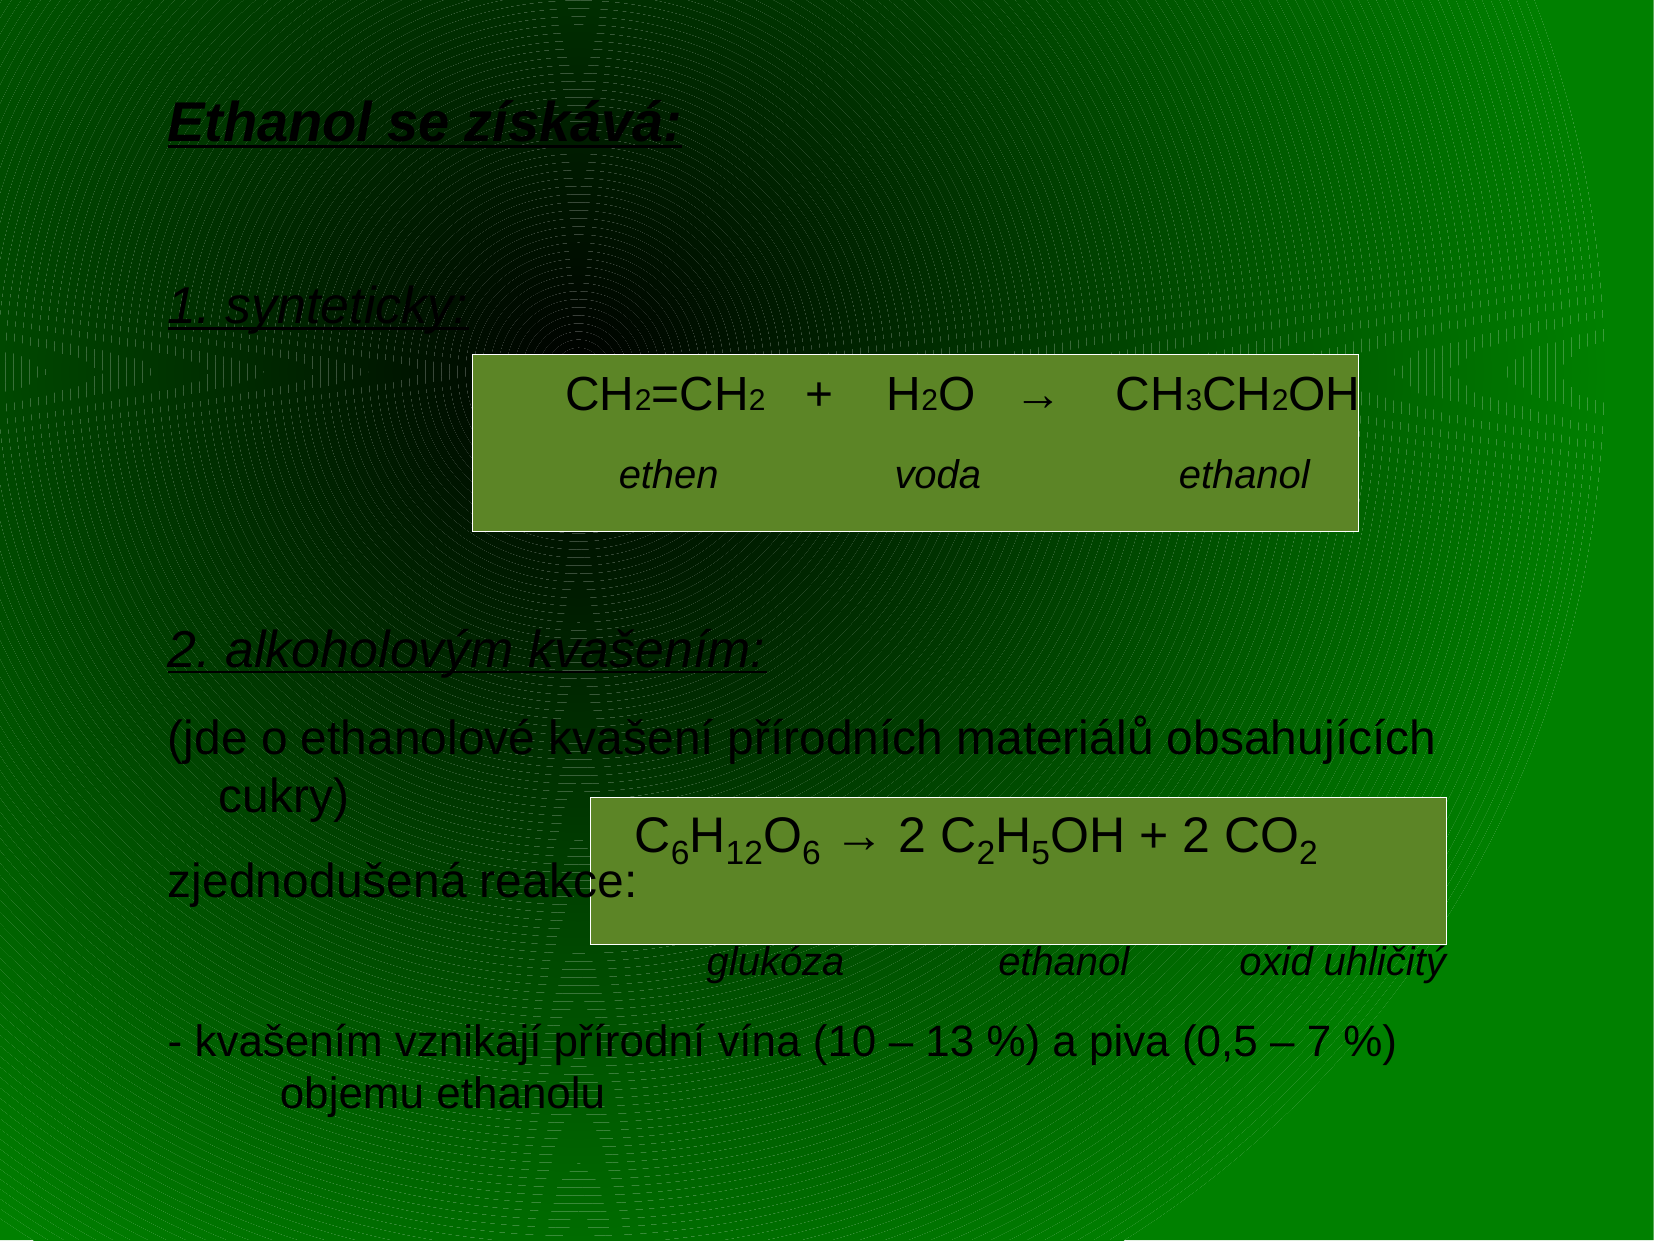

# Ethanol se získává:
1. synteticky:
 CH2=CH2 + H2O → CH3CH2OH
 ethen voda ethanol
2. alkoholovým kvašením:
(jde o ethanolové kvašení přírodních materiálů obsahujících cukry)
zjednodušená reakce:
 glukóza ethanol oxid uhličitý
- kvašením vznikají přírodní vína (10 – 13 %) a piva (0,5 – 7 %) objemu ethanolu
C6H12O6 → 2 C2H5OH + 2 CO2